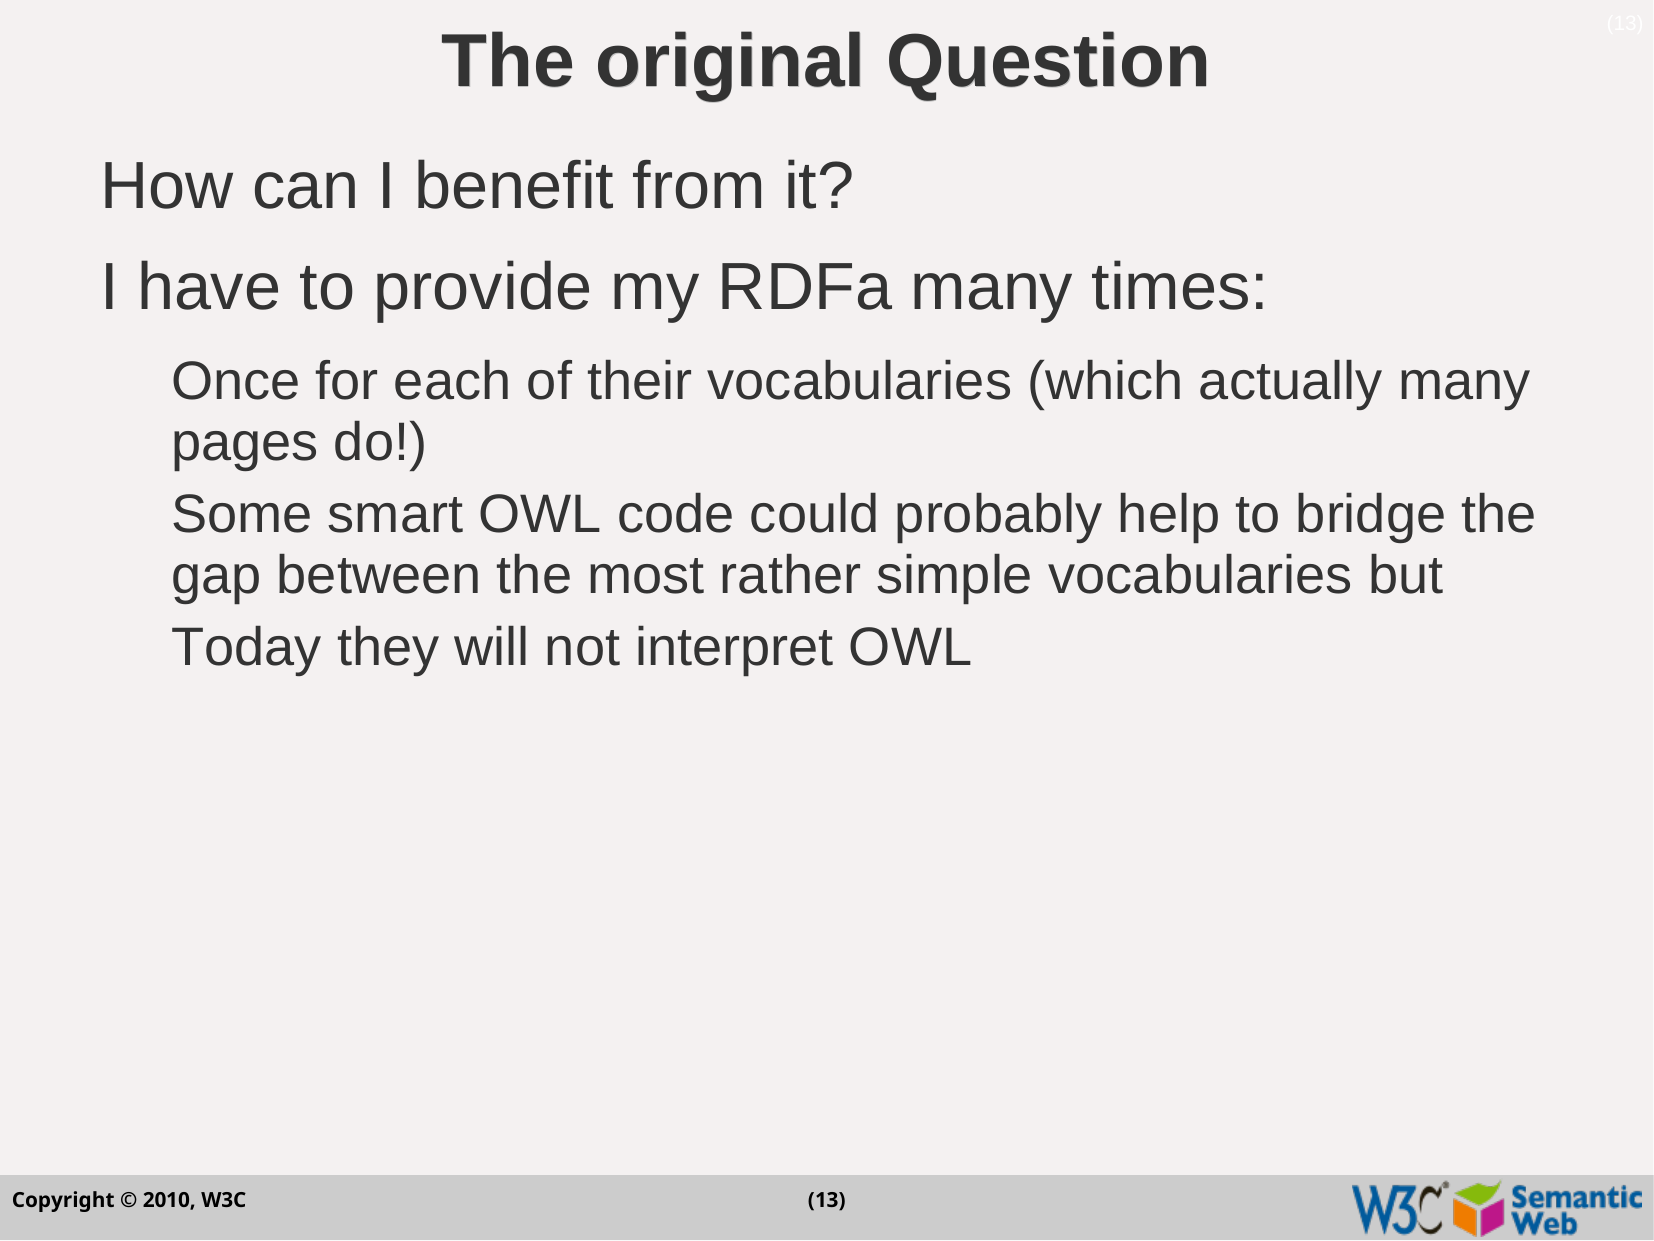

# The original Question
How can I benefit from it?
I have to provide my RDFa many times:
Once for each of their vocabularies (which actually many pages do!)
Some smart OWL code could probably help to bridge the gap between the most rather simple vocabularies but
Today they will not interpret OWL